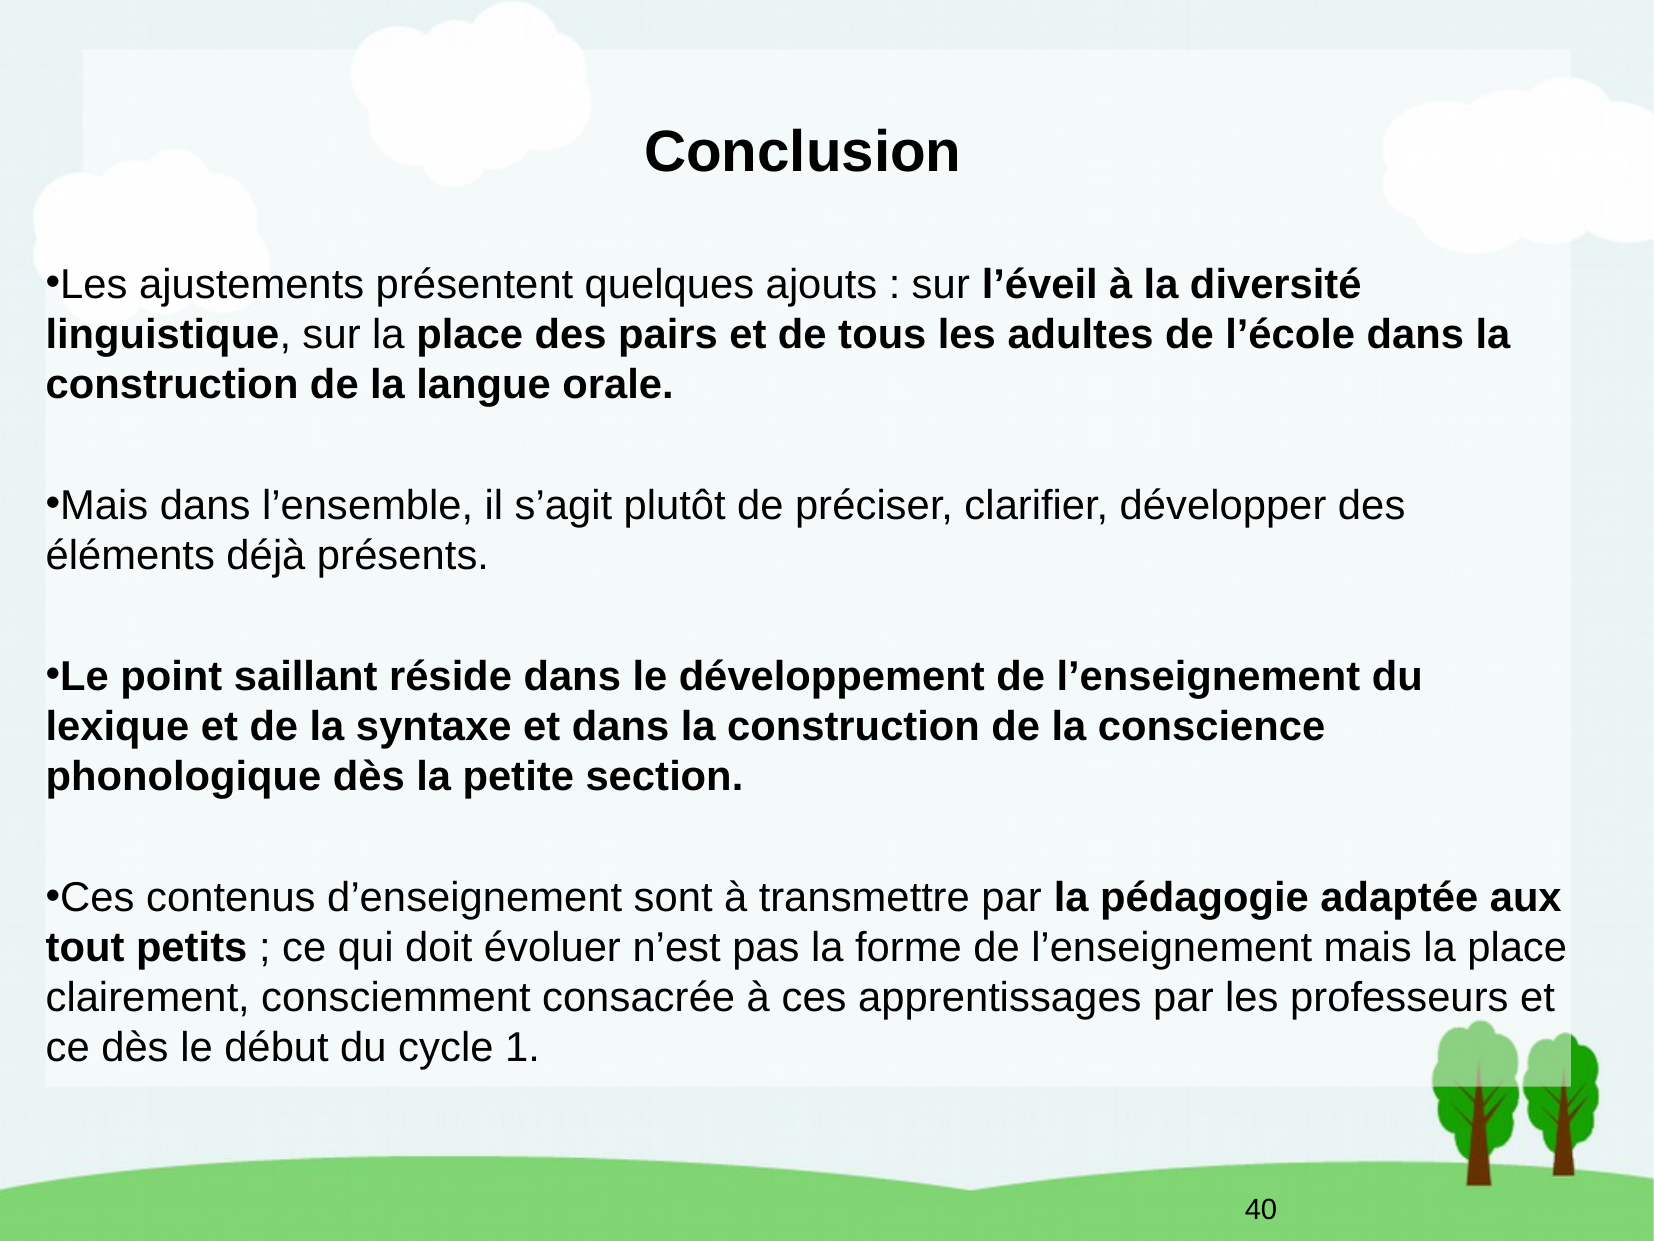

# Conclusion
Les ajustements présentent quelques ajouts : sur l’éveil à la diversité linguistique, sur la place des pairs et de tous les adultes de l’école dans la construction de la langue orale.
Mais dans l’ensemble, il s’agit plutôt de préciser, clarifier, développer des éléments déjà présents.
Le point saillant réside dans le développement de l’enseignement du lexique et de la syntaxe et dans la construction de la conscience phonologique dès la petite section.
Ces contenus d’enseignement sont à transmettre par la pédagogie adaptée aux tout petits ; ce qui doit évoluer n’est pas la forme de l’enseignement mais la place clairement, consciemment consacrée à ces apprentissages par les professeurs et ce dès le début du cycle 1.